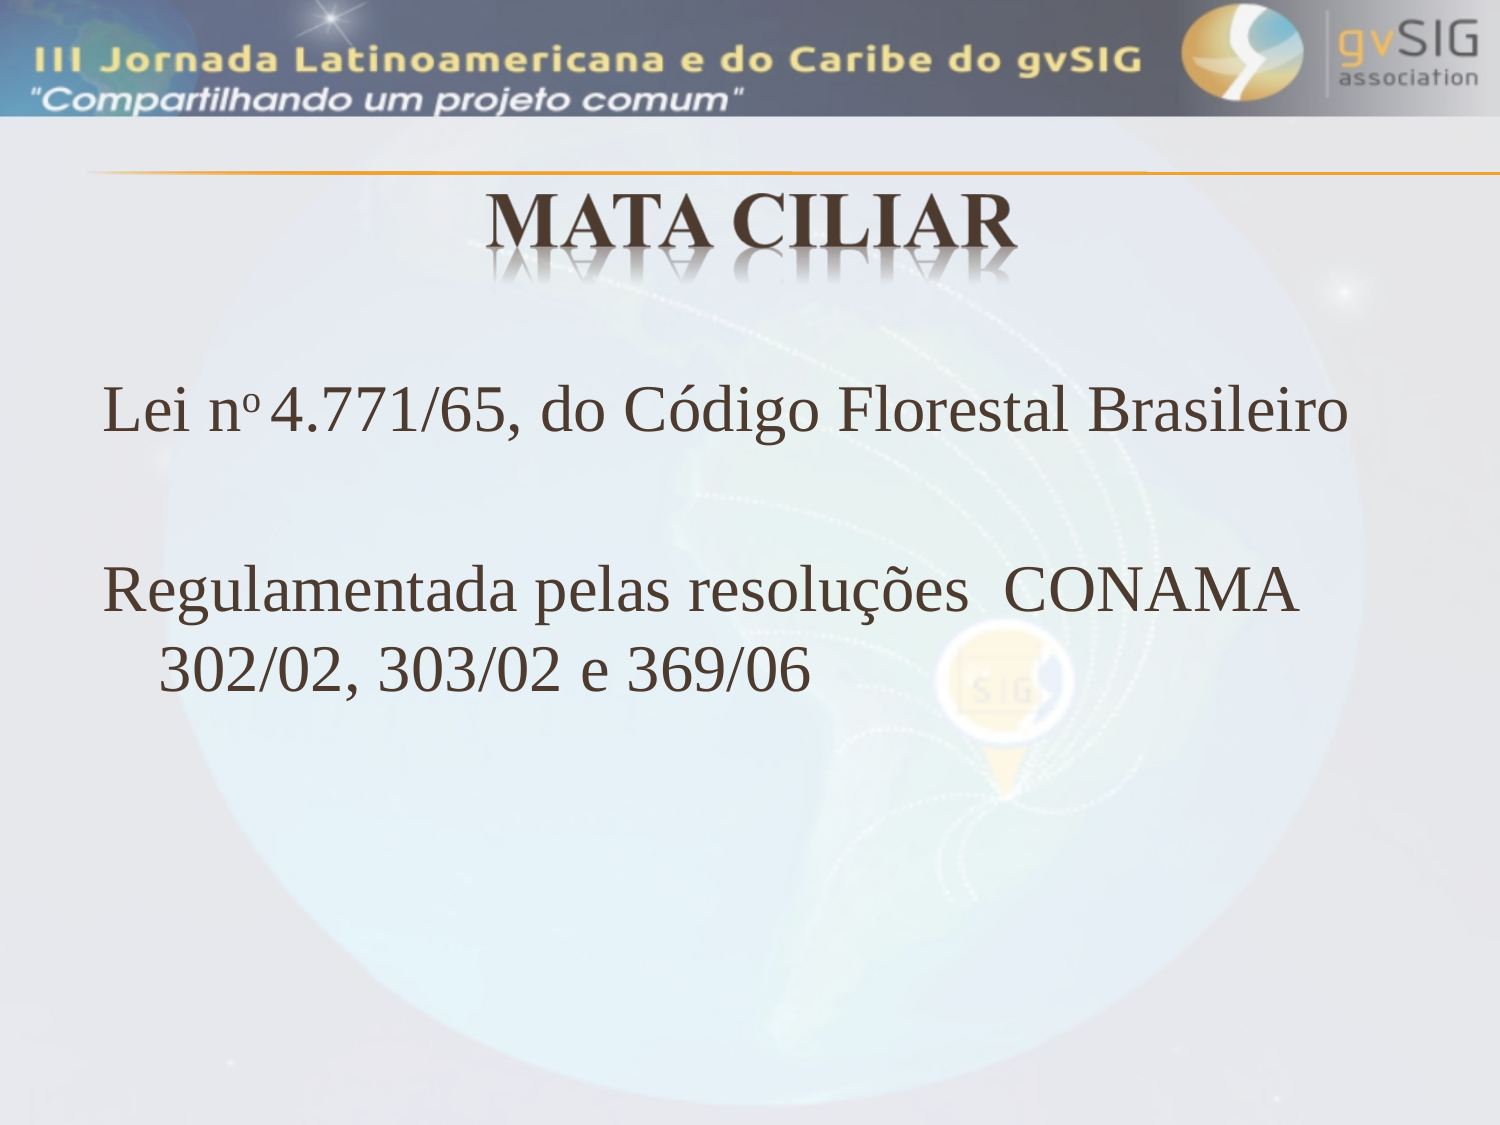

# Lei no 4.771/65, do Código Florestal Brasileiro
Regulamentada pelas resoluções CONAMA 302/02, 303/02 e 369/06